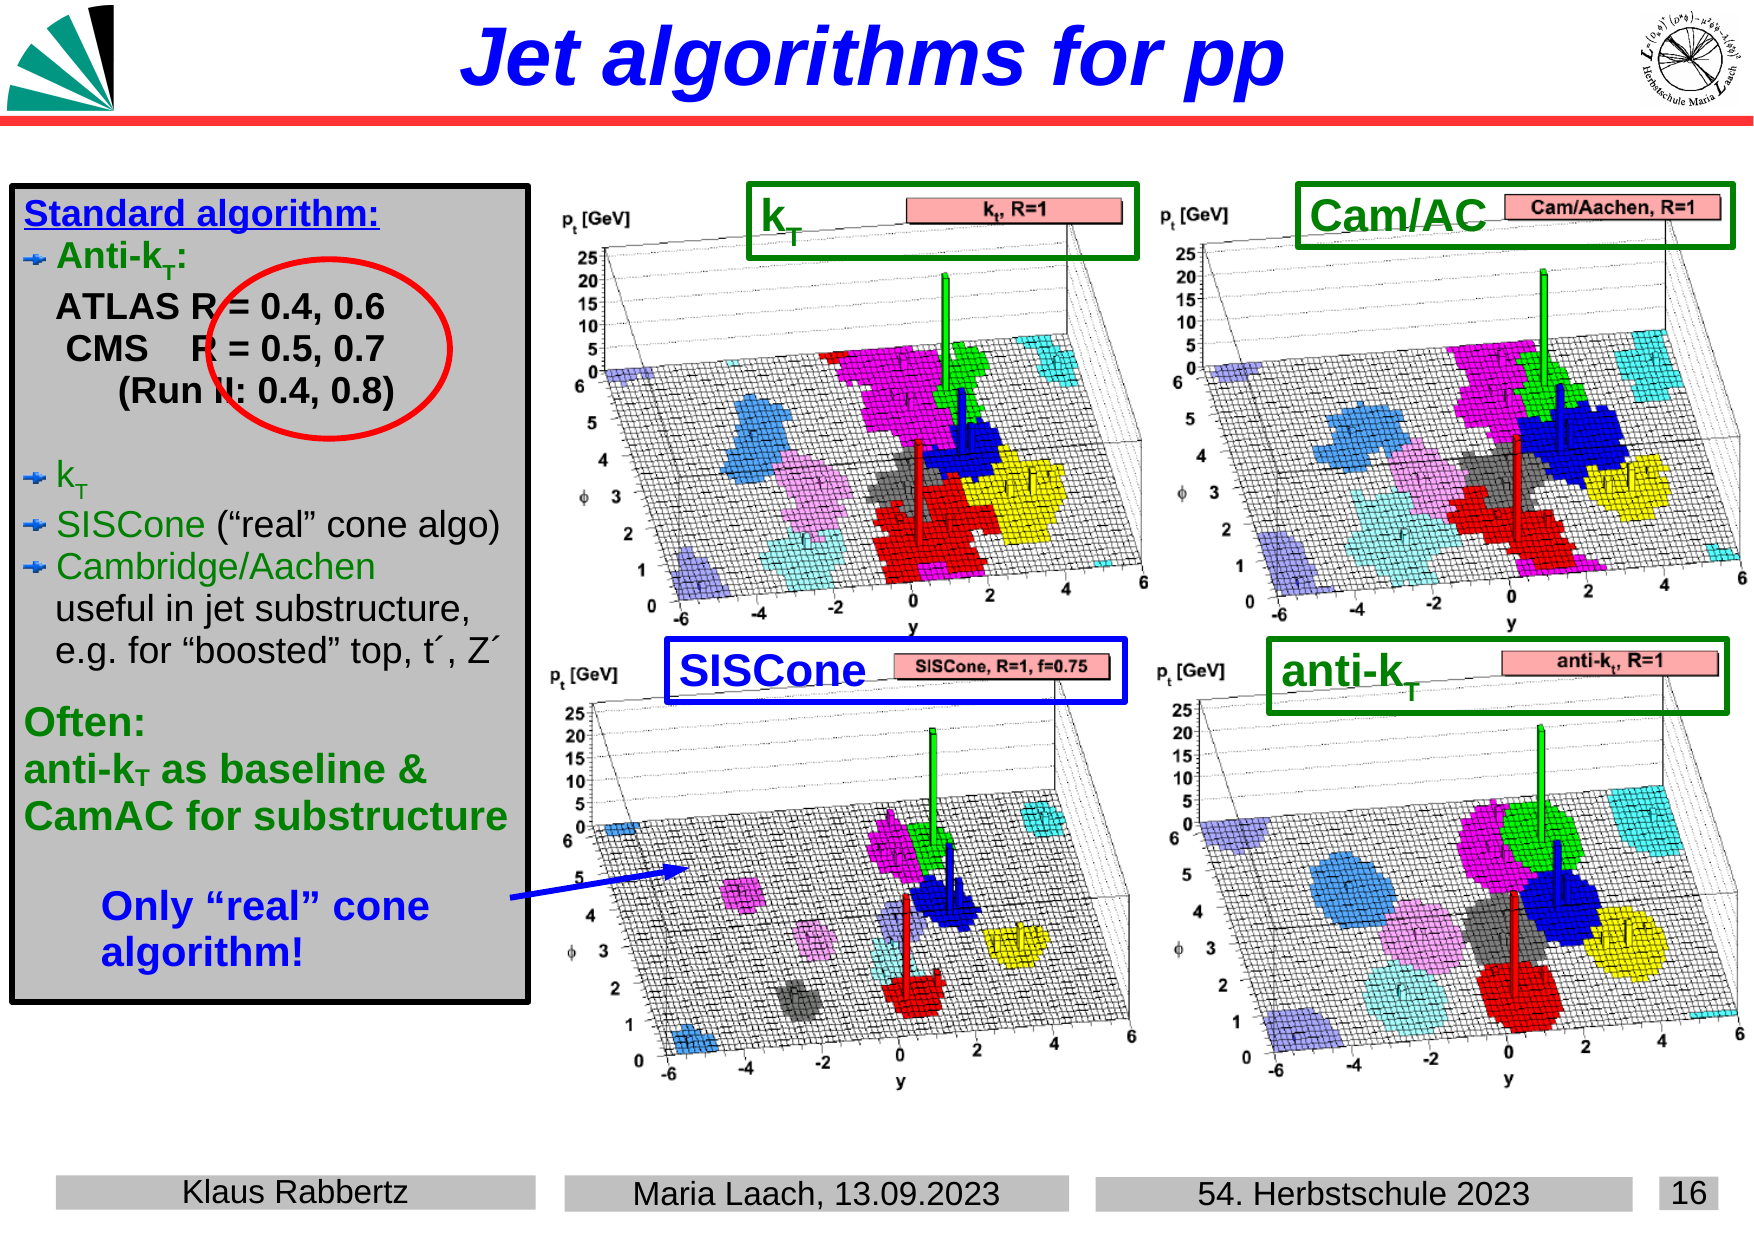

# Jet algorithms for pp
kT
Cam/AC
Standard algorithm:
 Anti-kT: ATLAS R = 0.4, 0.6 CMS R = 0.5, 0.7 (Run II: 0.4, 0.8)
 kT
 SISCone (“real” cone algo)
 Cambridge/Aachen useful in jet substructure, e.g. for “boosted” top, t´, Z´
SISCone
anti-kT
Often:
anti-kT as baseline &
CamAC for substructure
Only “real” cone
algorithm!
Primary algorithm at LHC:
 Anti-kT: ATLAS R = 0.4, 0.6 CMS R = 0.5, 0.7
 kT: R = 0.4, 0.6 (ATLAS & CMS)
 SISCone: R = 0.5, 0.7 (CMS)
 Cambridge/Aachen used in jet substructure, for example in boosted top